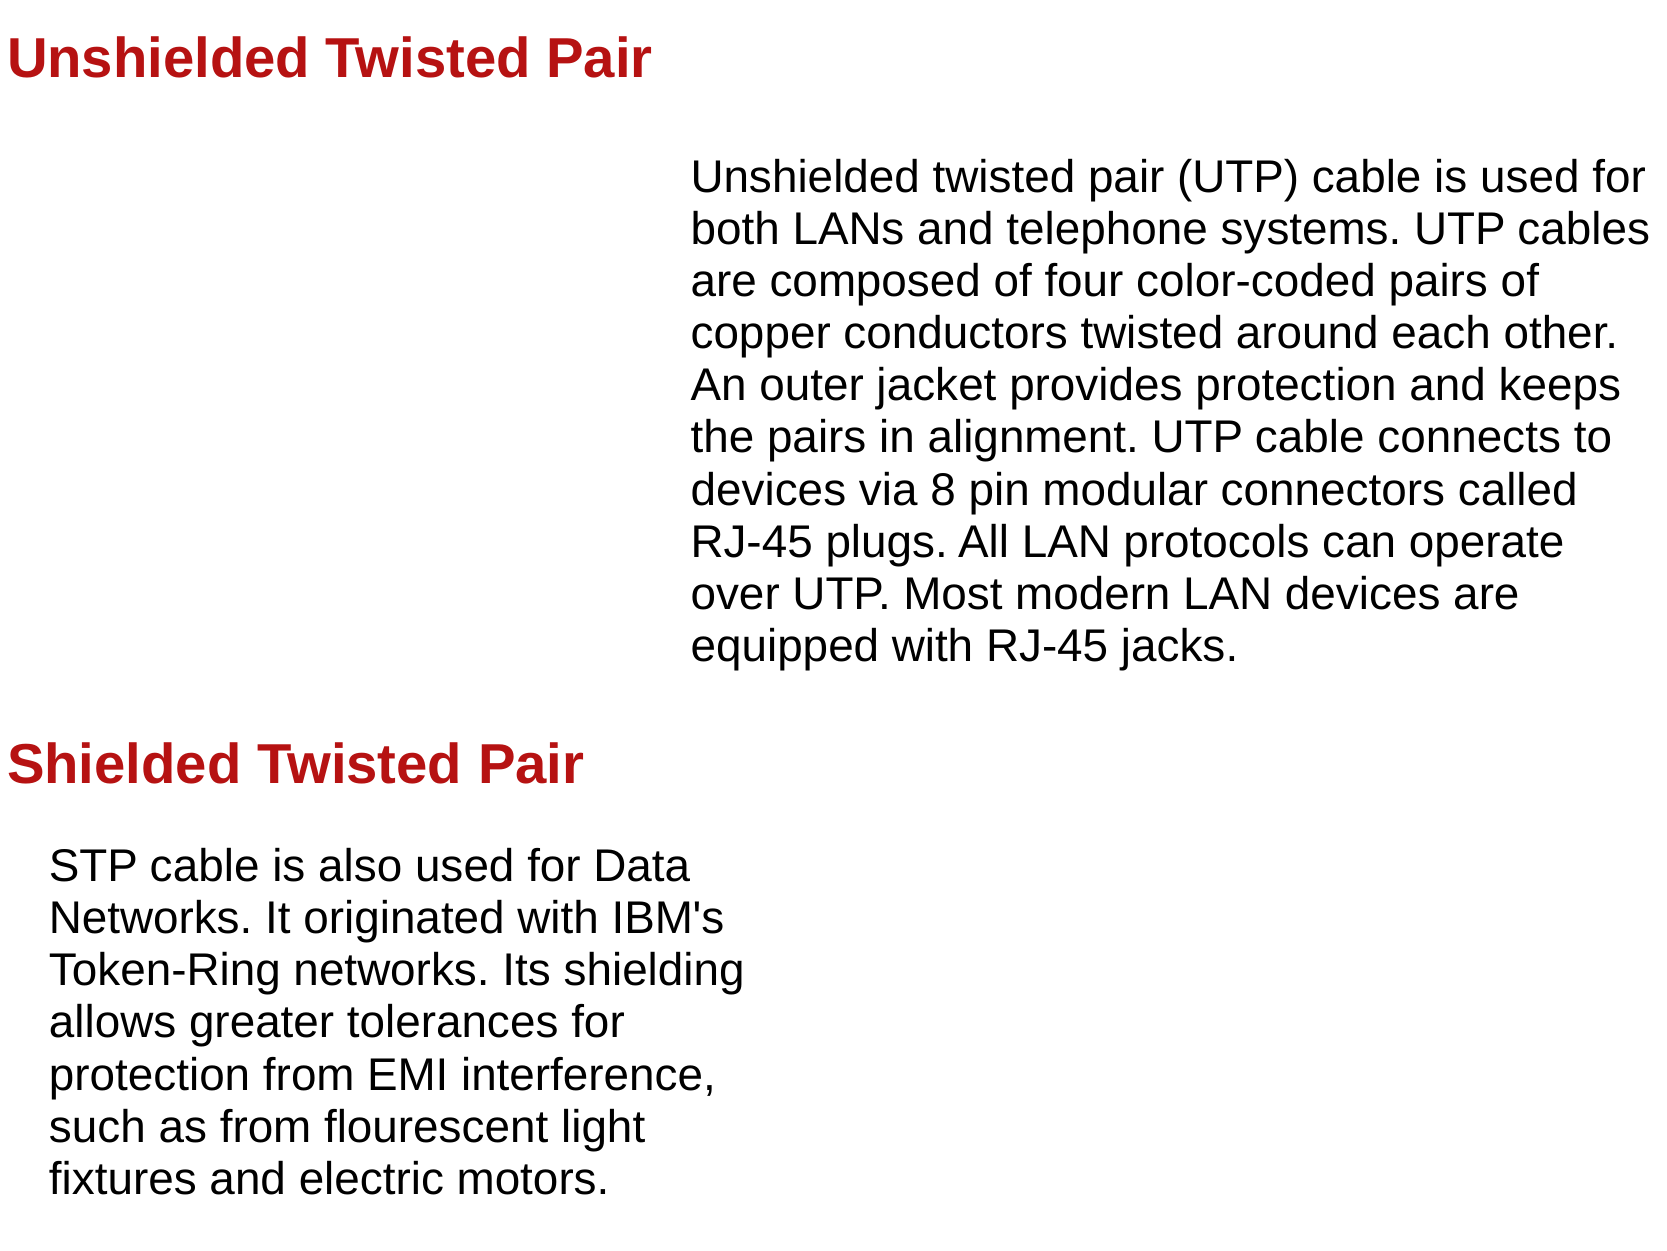

Unshielded Twisted Pair
Unshielded twisted pair (UTP) cable is used for both LANs and telephone systems. UTP cables are composed of four color-coded pairs of copper conductors twisted around each other. An outer jacket provides protection and keeps the pairs in alignment. UTP cable connects to devices via 8 pin modular connectors called RJ-45 plugs. All LAN protocols can operate over UTP. Most modern LAN devices are equipped with RJ-45 jacks.
Shielded Twisted Pair
STP cable is also used for Data Networks. It originated with IBM's Token-Ring networks. Its shielding allows greater tolerances for protection from EMI interference, such as from flourescent light fixtures and electric motors.